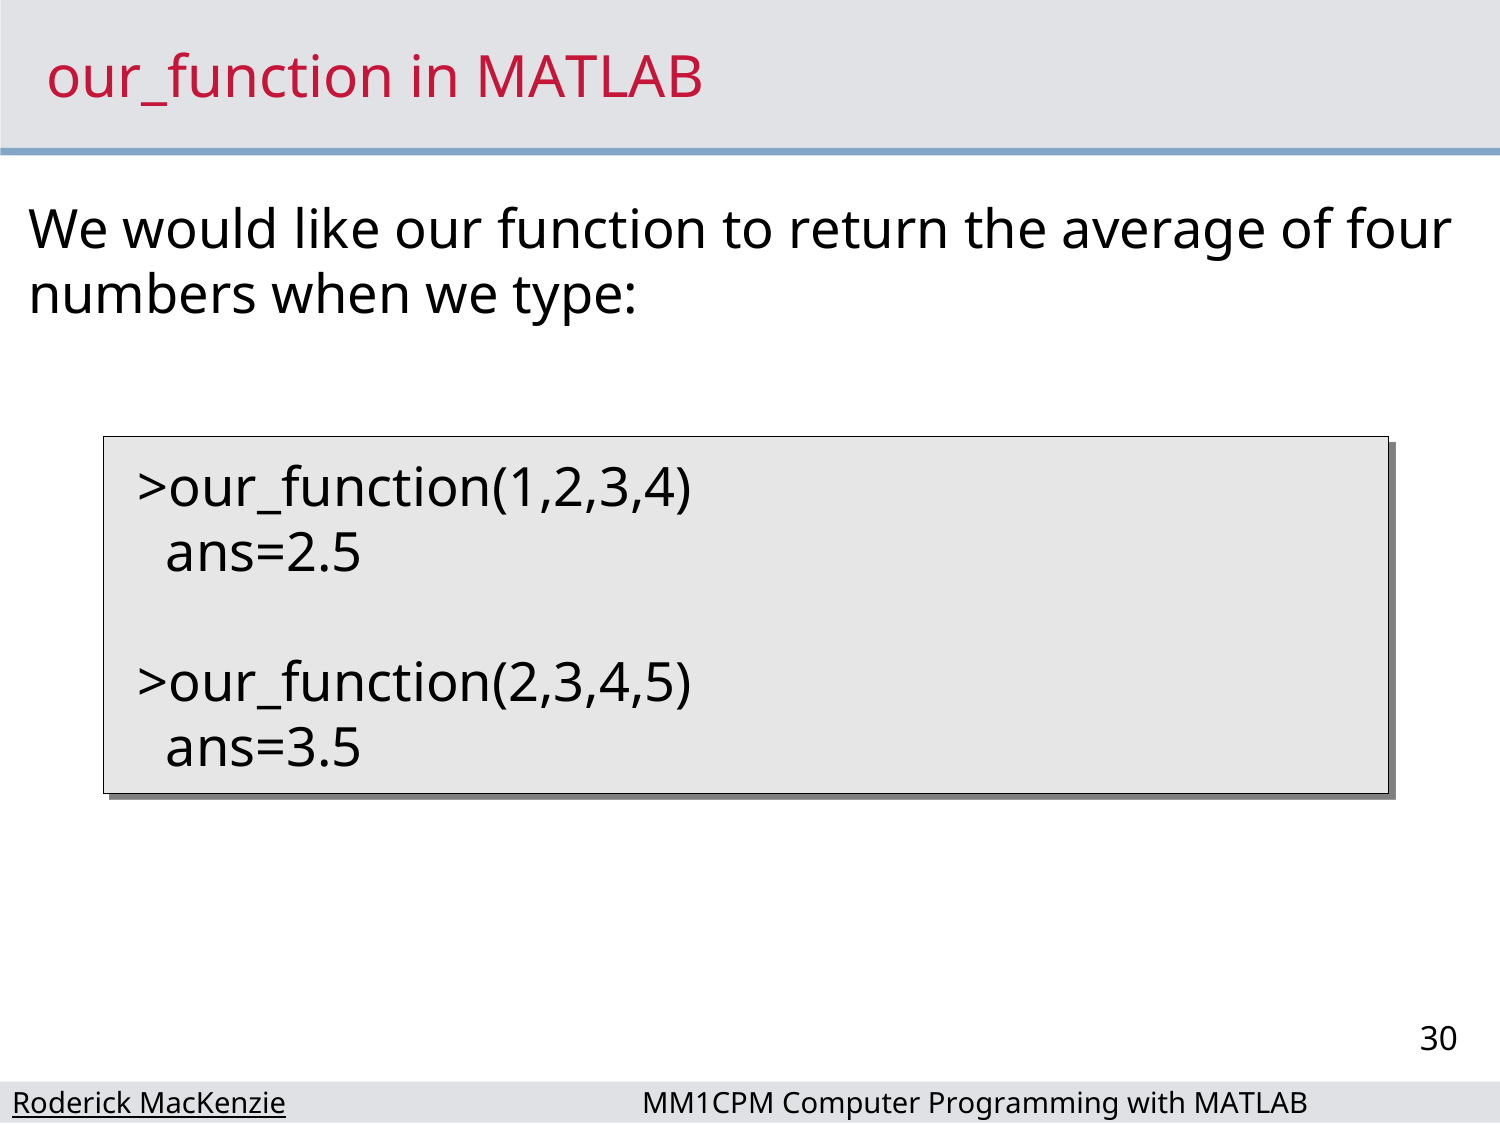

# our_function in MATLAB
We would like our function to return the average of four numbers when we type:
>our_function(1,2,3,4)
 ans=2.5
>our_function(2,3,4,5)
 ans=3.5